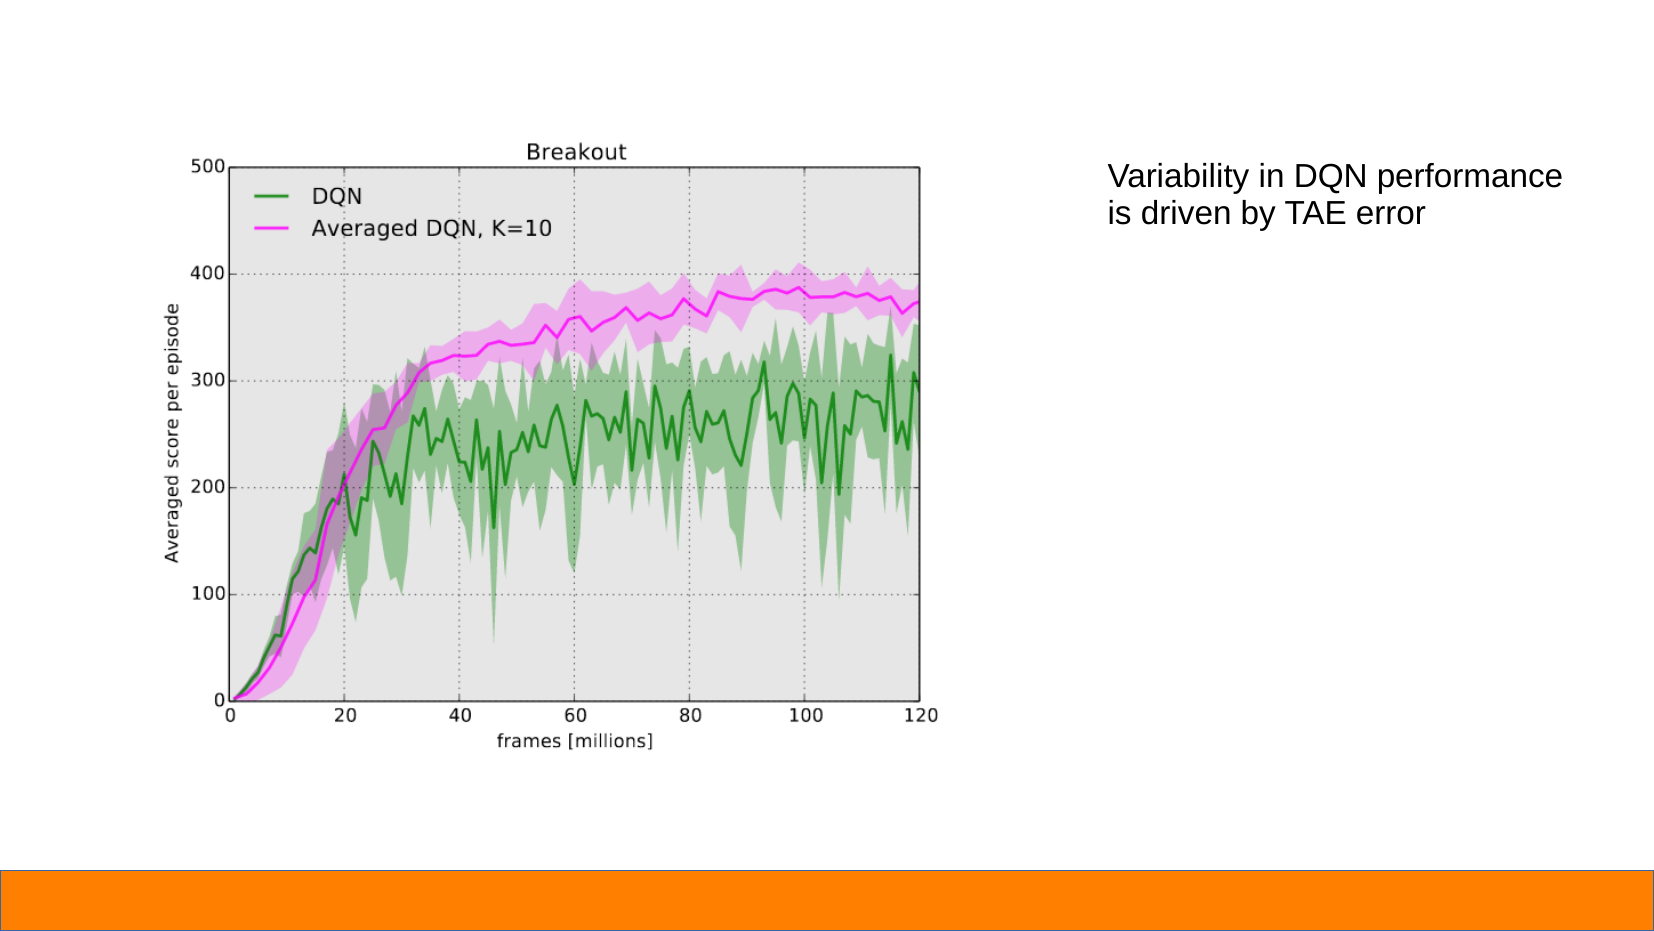

Variability in DQN performance is driven by TAE error